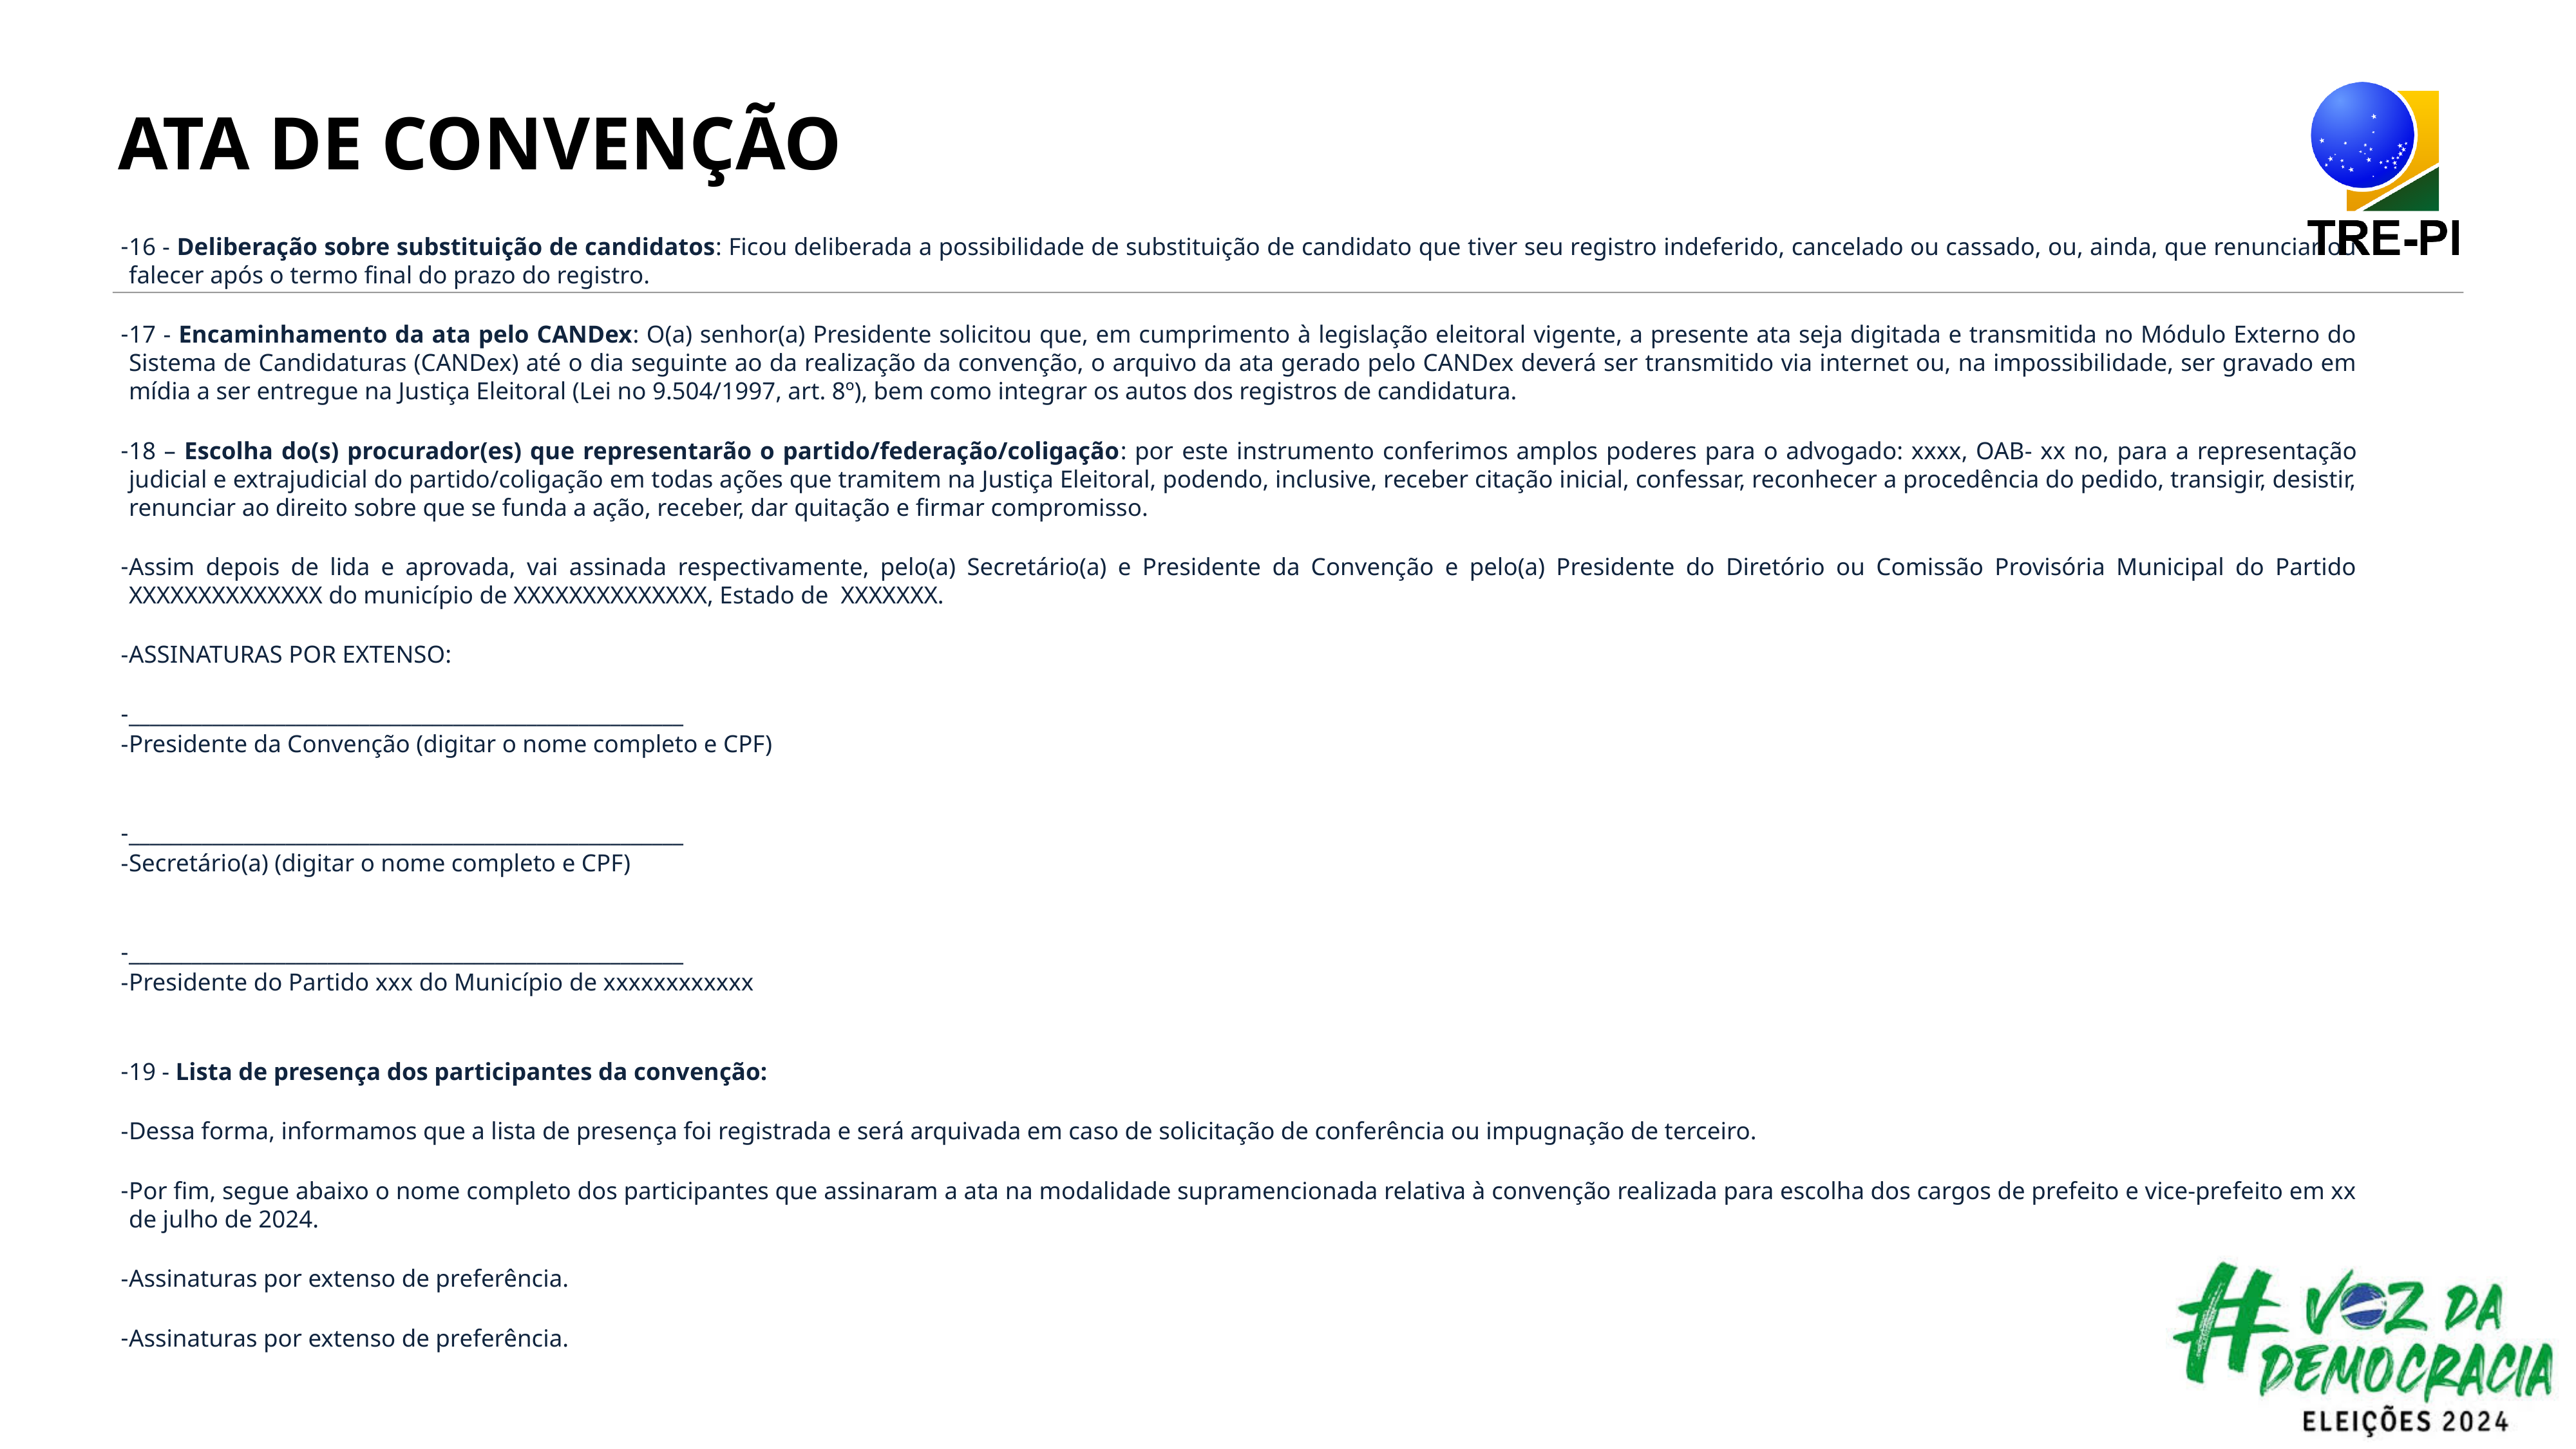

# ATA DE CONVENÇÃO
16 - Deliberação sobre substituição de candidatos: Ficou deliberada a possibilidade de substituição de candidato que tiver seu registro indeferido, cancelado ou cassado, ou, ainda, que renunciar ou falecer após o termo final do prazo do registro.
17 - Encaminhamento da ata pelo CANDex: O(a) senhor(a) Presidente solicitou que, em cumprimento à legislação eleitoral vigente, a presente ata seja digitada e transmitida no Módulo Externo do Sistema de Candidaturas (CANDex) até o dia seguinte ao da realização da convenção, o arquivo da ata gerado pelo CANDex deverá ser transmitido via internet ou, na impossibilidade, ser gravado em mídia a ser entregue na Justiça Eleitoral (Lei no 9.504/1997, art. 8º), bem como integrar os autos dos registros de candidatura.
18 – Escolha do(s) procurador(es) que representarão o partido/federação/coligação: por este instrumento conferimos amplos poderes para o advogado: xxxx, OAB- xx no, para a representação judicial e extrajudicial do partido/coligação em todas ações que tramitem na Justiça Eleitoral, podendo, inclusive, receber citação inicial, confessar, reconhecer a procedência do pedido, transigir, desistir, renunciar ao direito sobre que se funda a ação, receber, dar quitação e firmar compromisso.
Assim depois de lida e aprovada, vai assinada respectivamente, pelo(a) Secretário(a) e Presidente da Convenção e pelo(a) Presidente do Diretório ou Comissão Provisória Municipal do Partido XXXXXXXXXXXXXX do município de XXXXXXXXXXXXXX, Estado de XXXXXXX.
ASSINATURAS POR EXTENSO:
_____________________________________________________
Presidente da Convenção (digitar o nome completo e CPF)
_____________________________________________________
Secretário(a) (digitar o nome completo e CPF)
_____________________________________________________
Presidente do Partido xxx do Município de xxxxxxxxxxxx
19 - Lista de presença dos participantes da convenção:
Dessa forma, informamos que a lista de presença foi registrada e será arquivada em caso de solicitação de conferência ou impugnação de terceiro.
Por fim, segue abaixo o nome completo dos participantes que assinaram a ata na modalidade supramencionada relativa à convenção realizada para escolha dos cargos de prefeito e vice-prefeito em xx de julho de 2024.
Assinaturas por extenso de preferência.
Assinaturas por extenso de preferência.